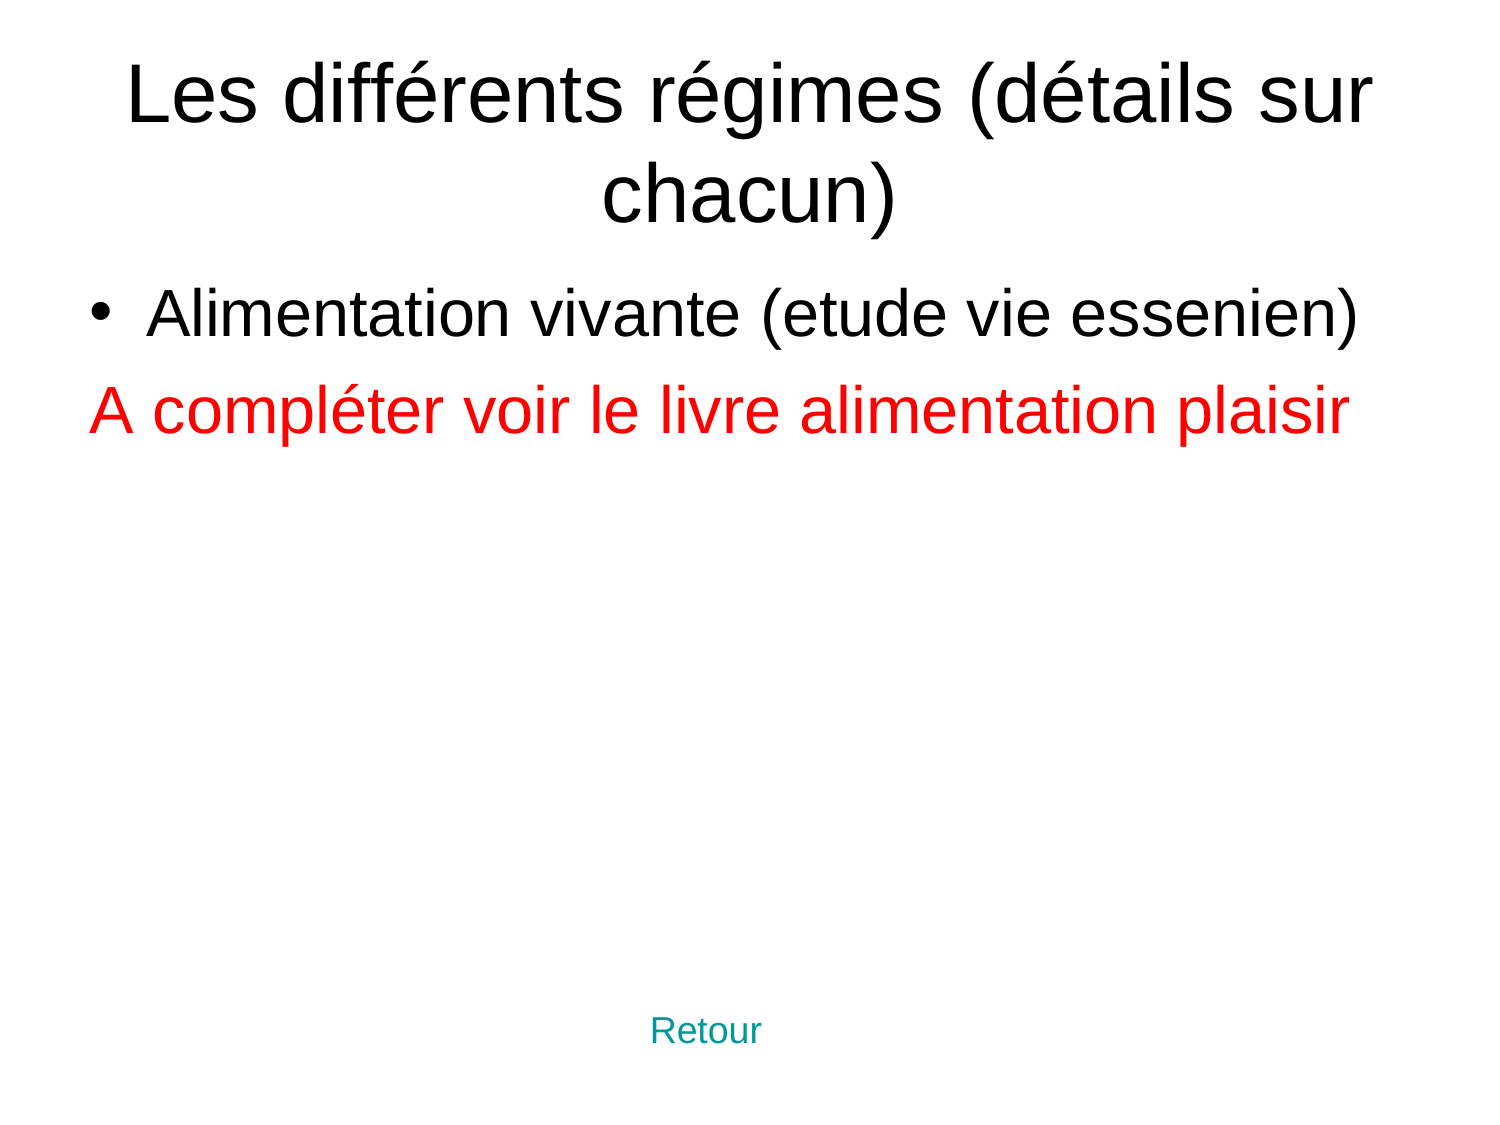

# Les différents régimes (détails sur chacun)
Alimentation vivante (etude vie essenien)
A compléter voir le livre alimentation plaisir
Retour